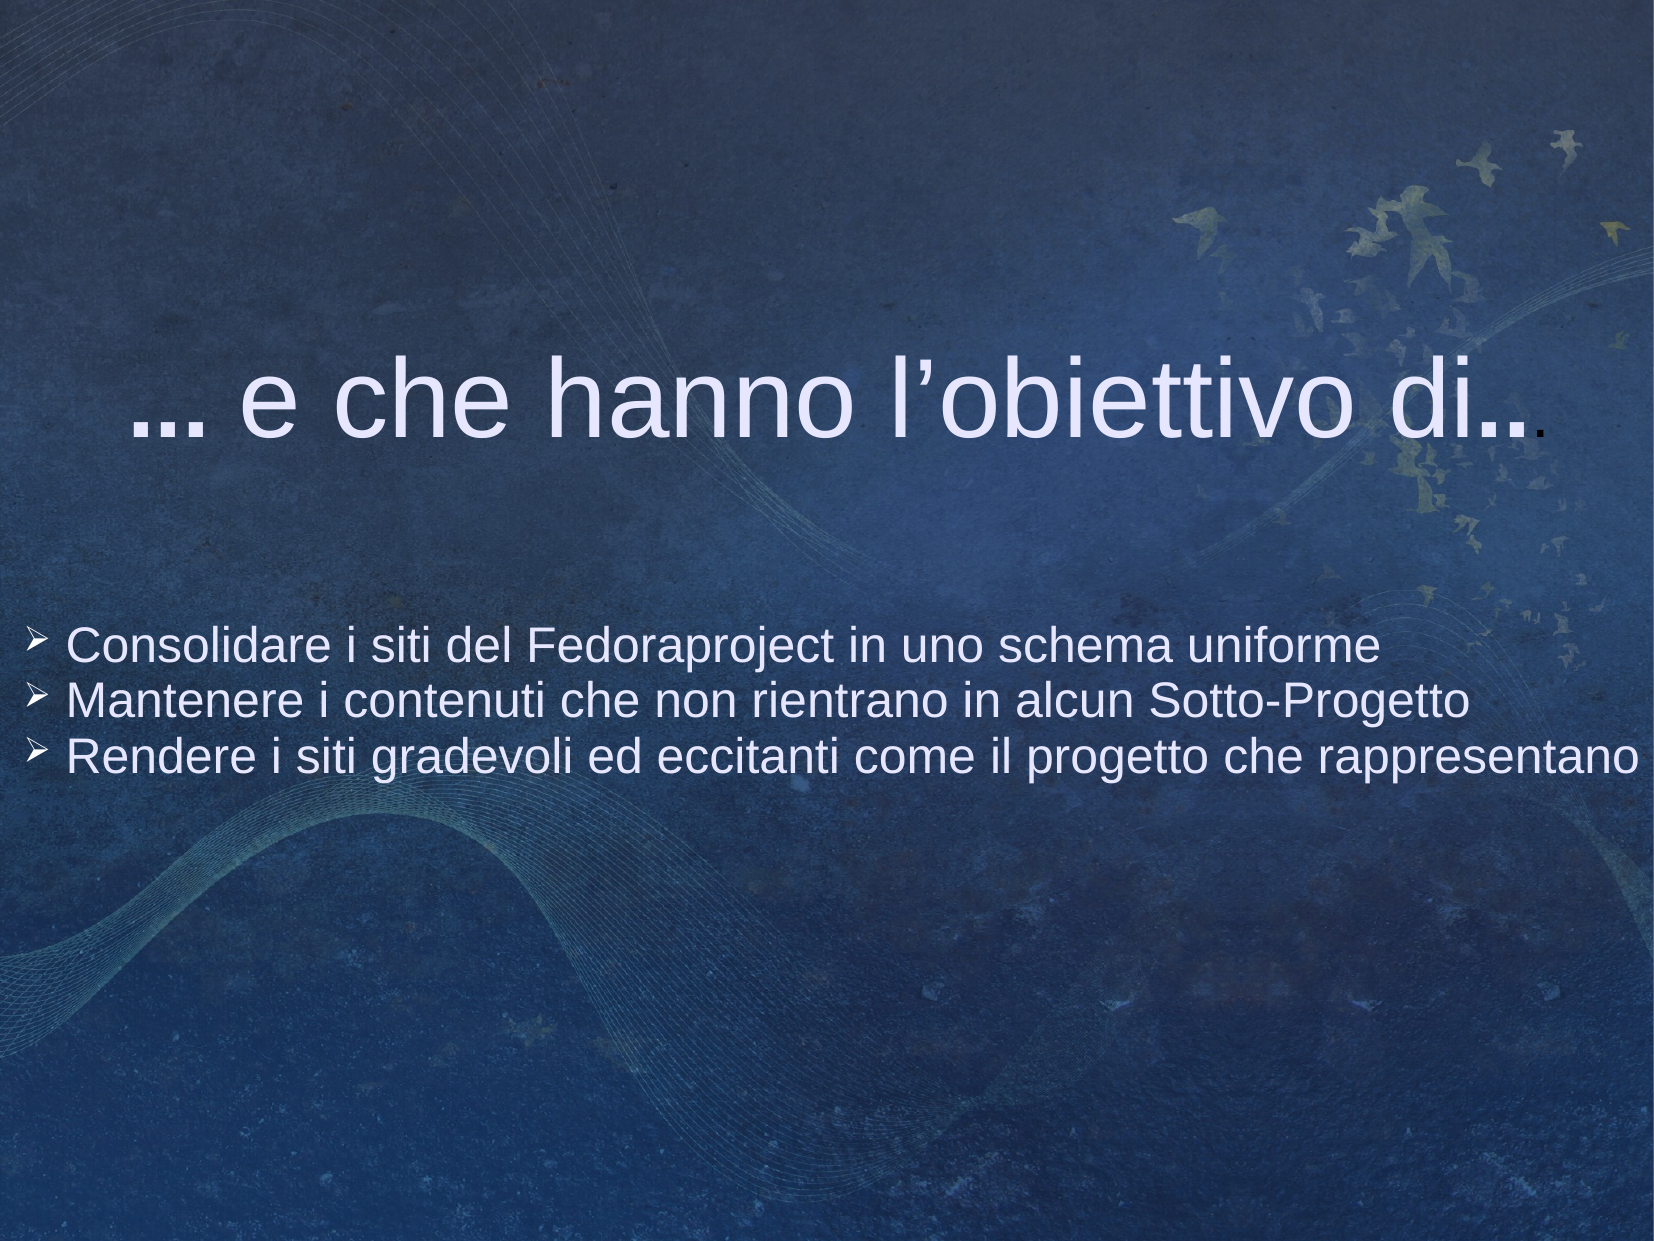

... e che hanno l’obiettivo di...
 Consolidare i siti del Fedoraproject in uno schema uniforme
 Mantenere i contenuti che non rientrano in alcun Sotto-Progetto
 Rendere i siti gradevoli ed eccitanti come il progetto che rappresentano